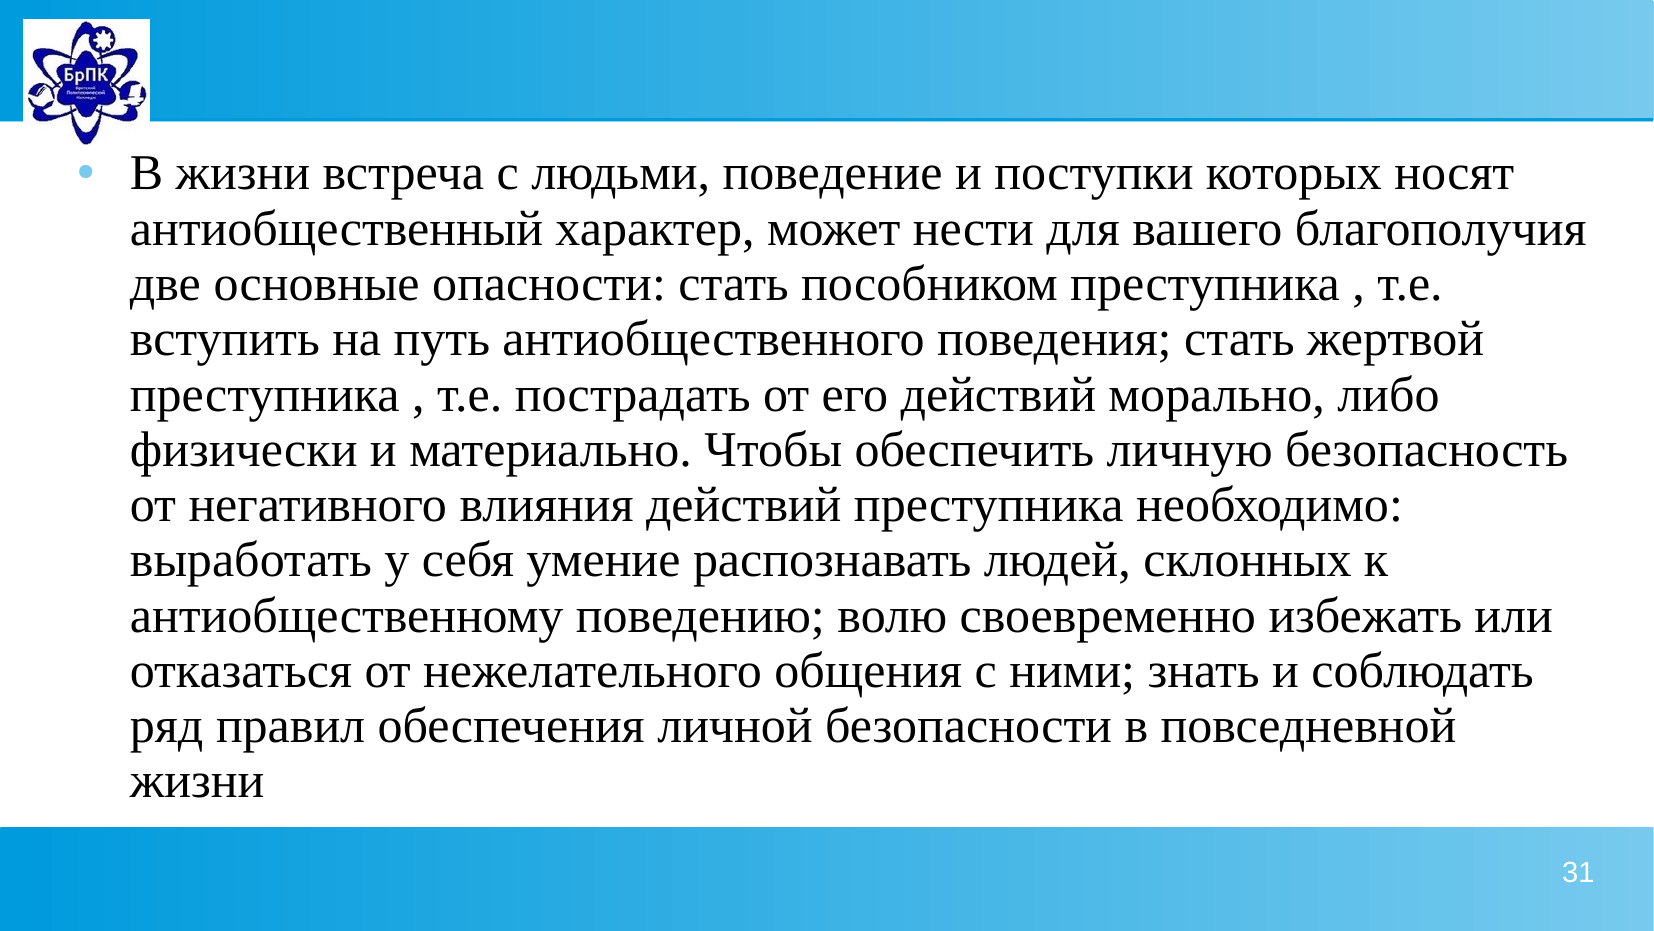

# В жизни встреча с людьми, поведение и поступки которых носят антиобщественный характер, может нести для вашего благополучия две основные опасности: стать пособником преступника , т.е. вступить на путь антиобщественного поведения; стать жертвой преступника , т.е. пострадать от его действий морально, либо физически и материально. Чтобы обеспечить личную безопасность от негативного влияния действий преступника необходимо: выработать у себя умение распознавать людей, склонных к антиобщественному поведению; волю своевременно избежать или отказаться от нежелательного общения с ними; знать и соблюдать ряд правил обеспечения личной безопасности в повседневной жизни
31